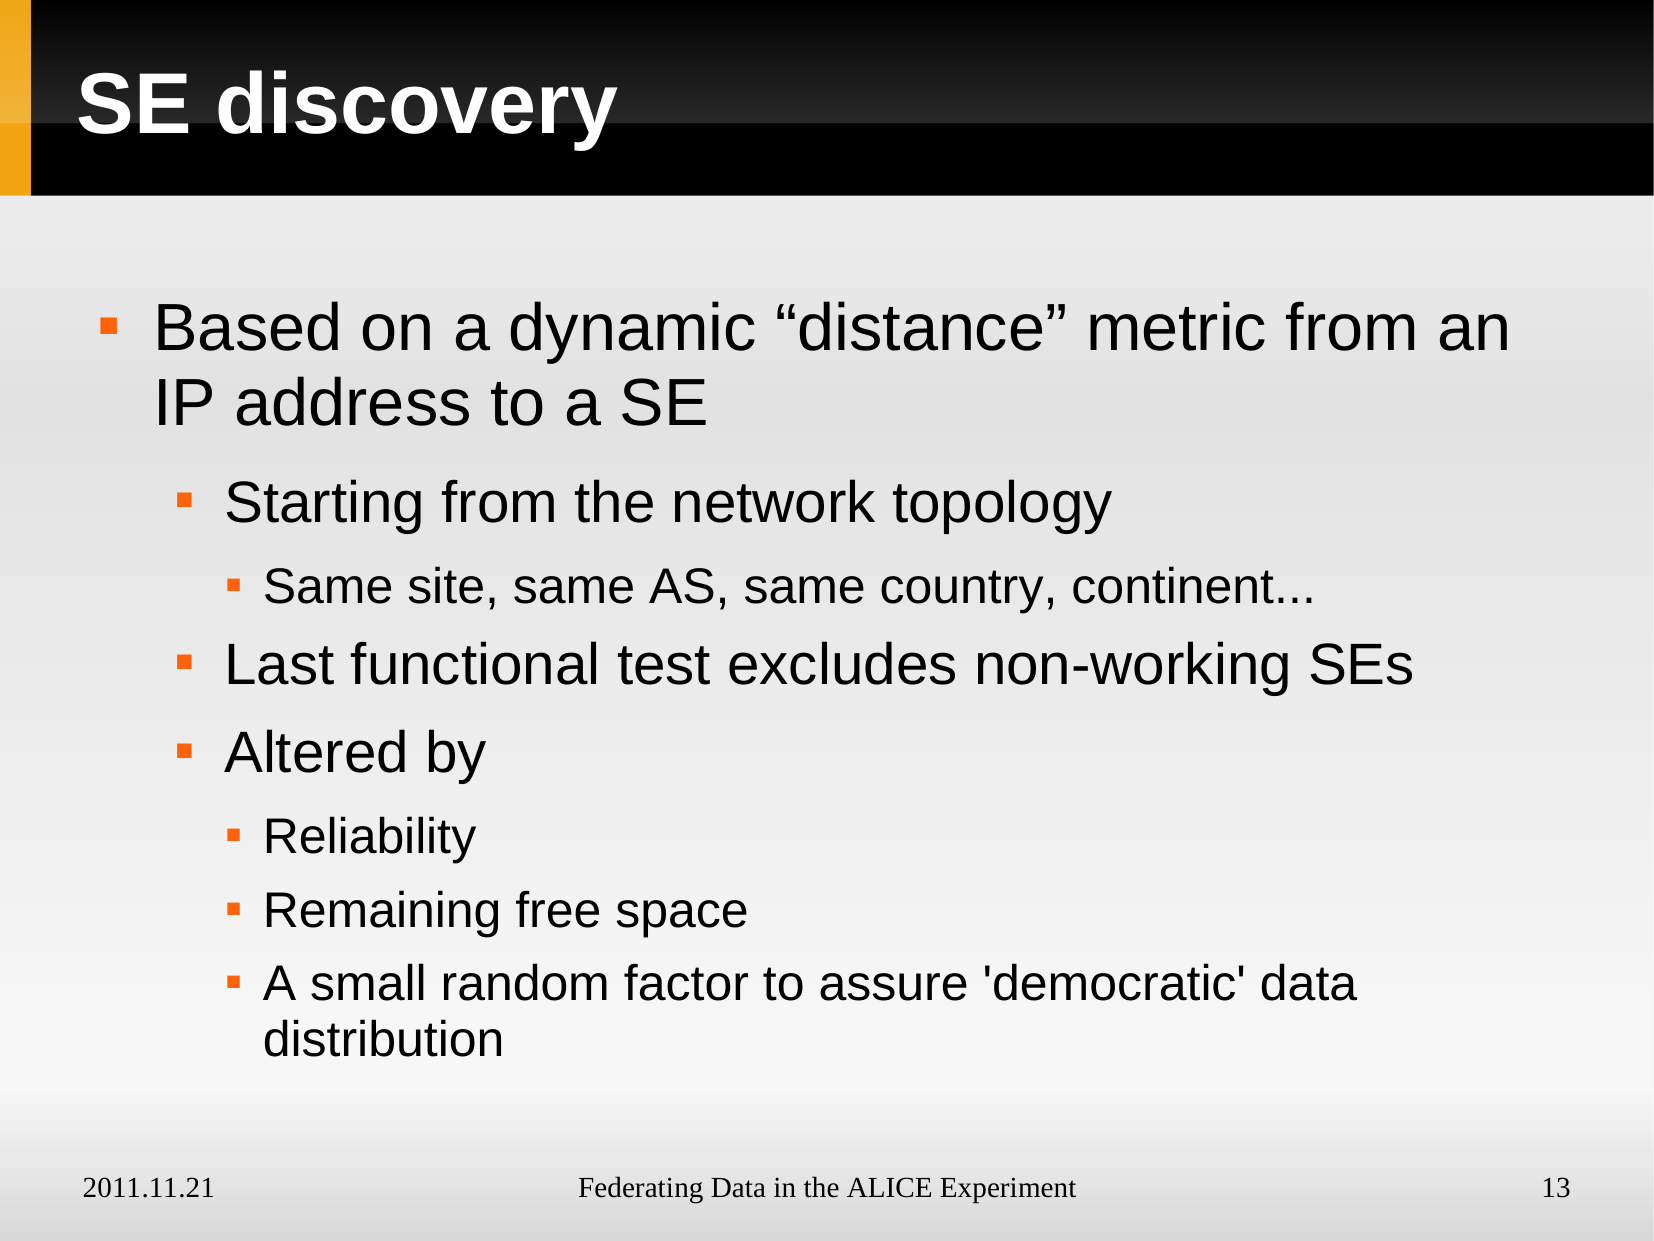

# SE discovery
Based on a dynamic “distance” metric from an IP address to a SE
Starting from the network topology
Same site, same AS, same country, continent...
Last functional test excludes non-working SEs
Altered by
Reliability
Remaining free space
A small random factor to assure 'democratic' data distribution
2011.11.21
Federating Data in the ALICE Experiment
13